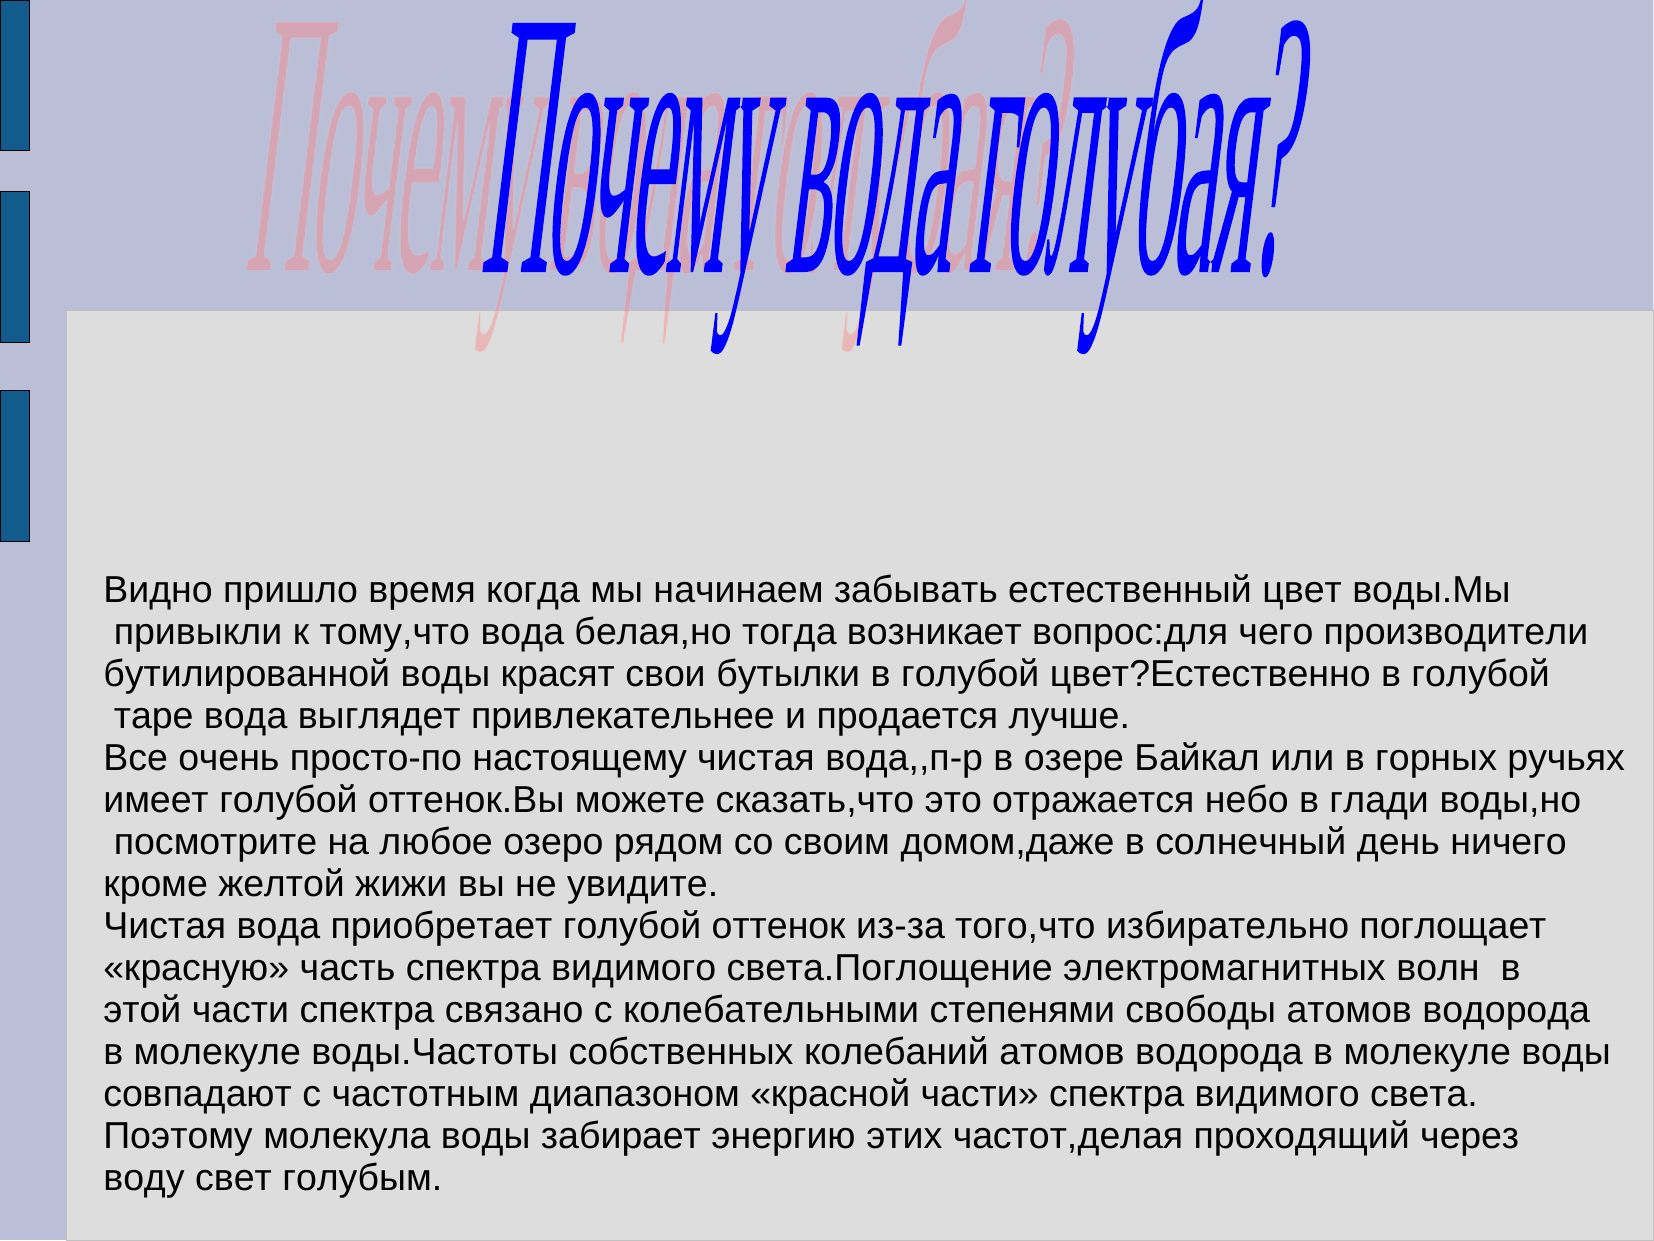

Почему вода голубая?
Видно пришло время когда мы начинаем забывать естественный цвет воды.Мы
 привыкли к тому,что вода белая,но тогда возникает вопрос:для чего производители
бутилированной воды красят свои бутылки в голубой цвет?Естественно в голубой
 таре вода выглядет привлекательнее и продается лучше.
Все очень просто-по настоящему чистая вода,,п-р в озере Байкал или в горных ручьях
имеет голубой оттенок.Вы можете сказать,что это отражается небо в глади воды,но
 посмотрите на любое озеро рядом со своим домом,даже в солнечный день ничего
кроме желтой жижи вы не увидите.
Чистая вода приобретает голубой оттенок из-за того,что избирательно поглощает
«красную» часть спектра видимого света.Поглощение электромагнитных волн в
этой части спектра связано с колебательными степенями свободы атомов водорода
в молекуле воды.Частоты собственных колебаний атомов водорода в молекуле воды
совпадают с частотным диапазоном «красной части» спектра видимого света.
Поэтому молекула воды забирает энергию этих частот,делая проходящий через
воду свет голубым.